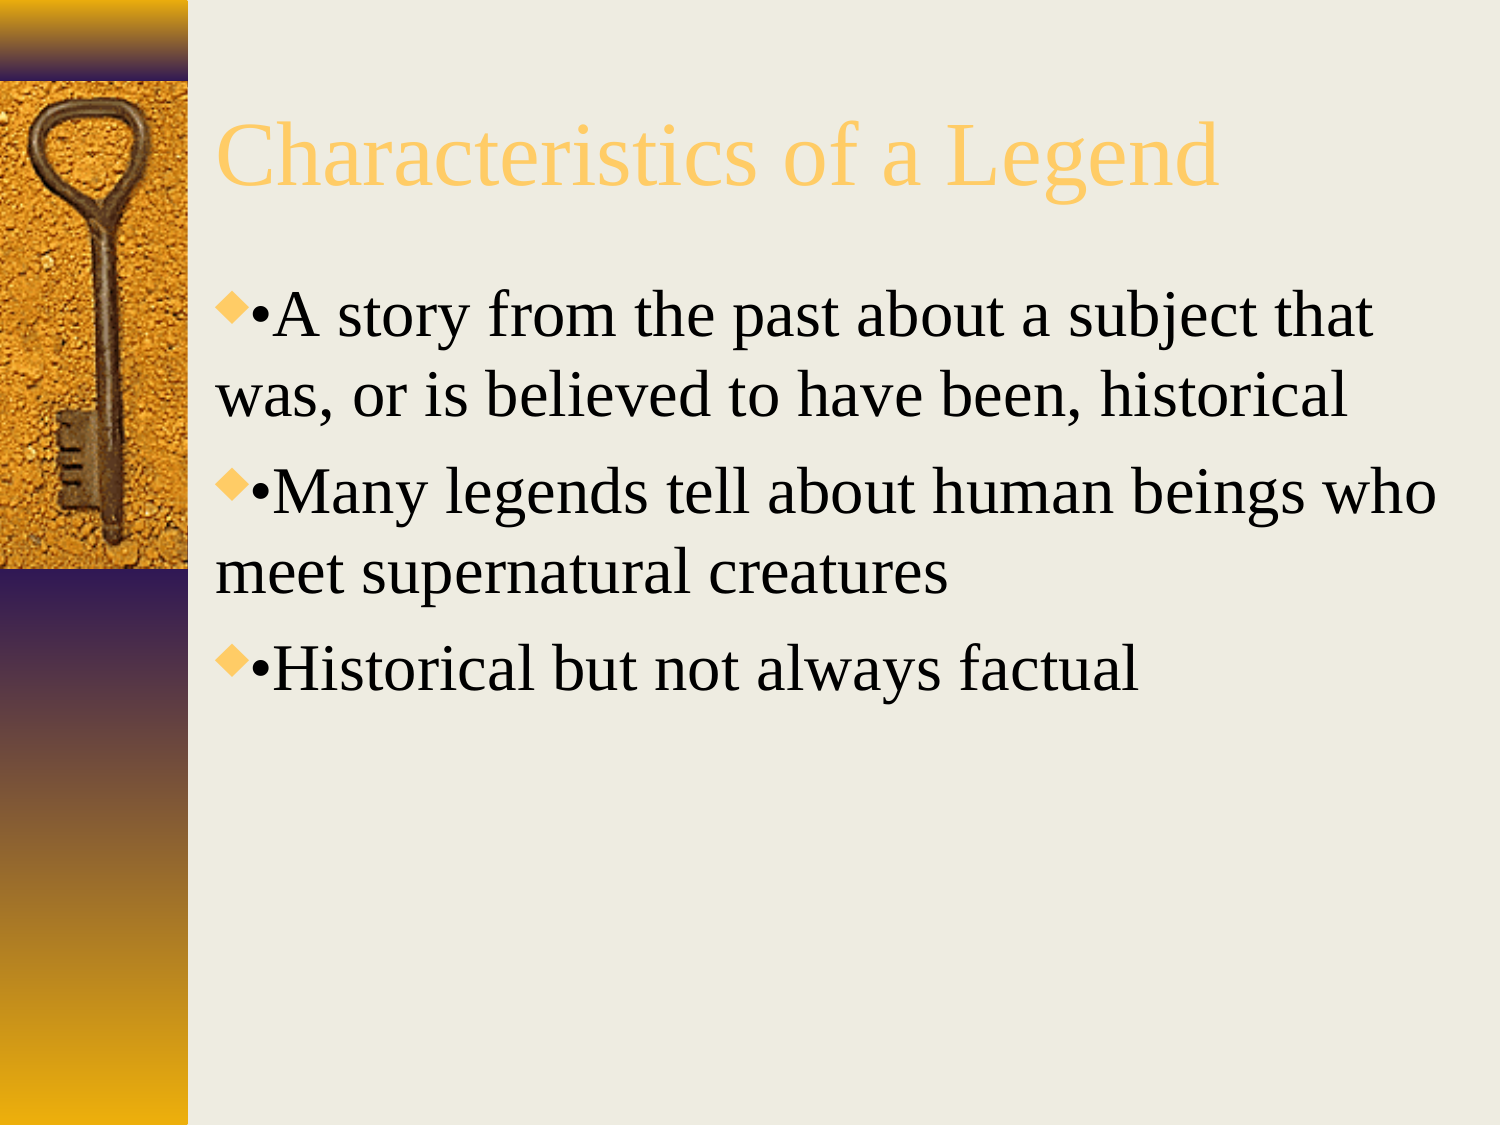

# Characteristics of a Legend
•A story from the past about a subject that was, or is believed to have been, historical
•Many legends tell about human beings who meet supernatural creatures
•Historical but not always factual